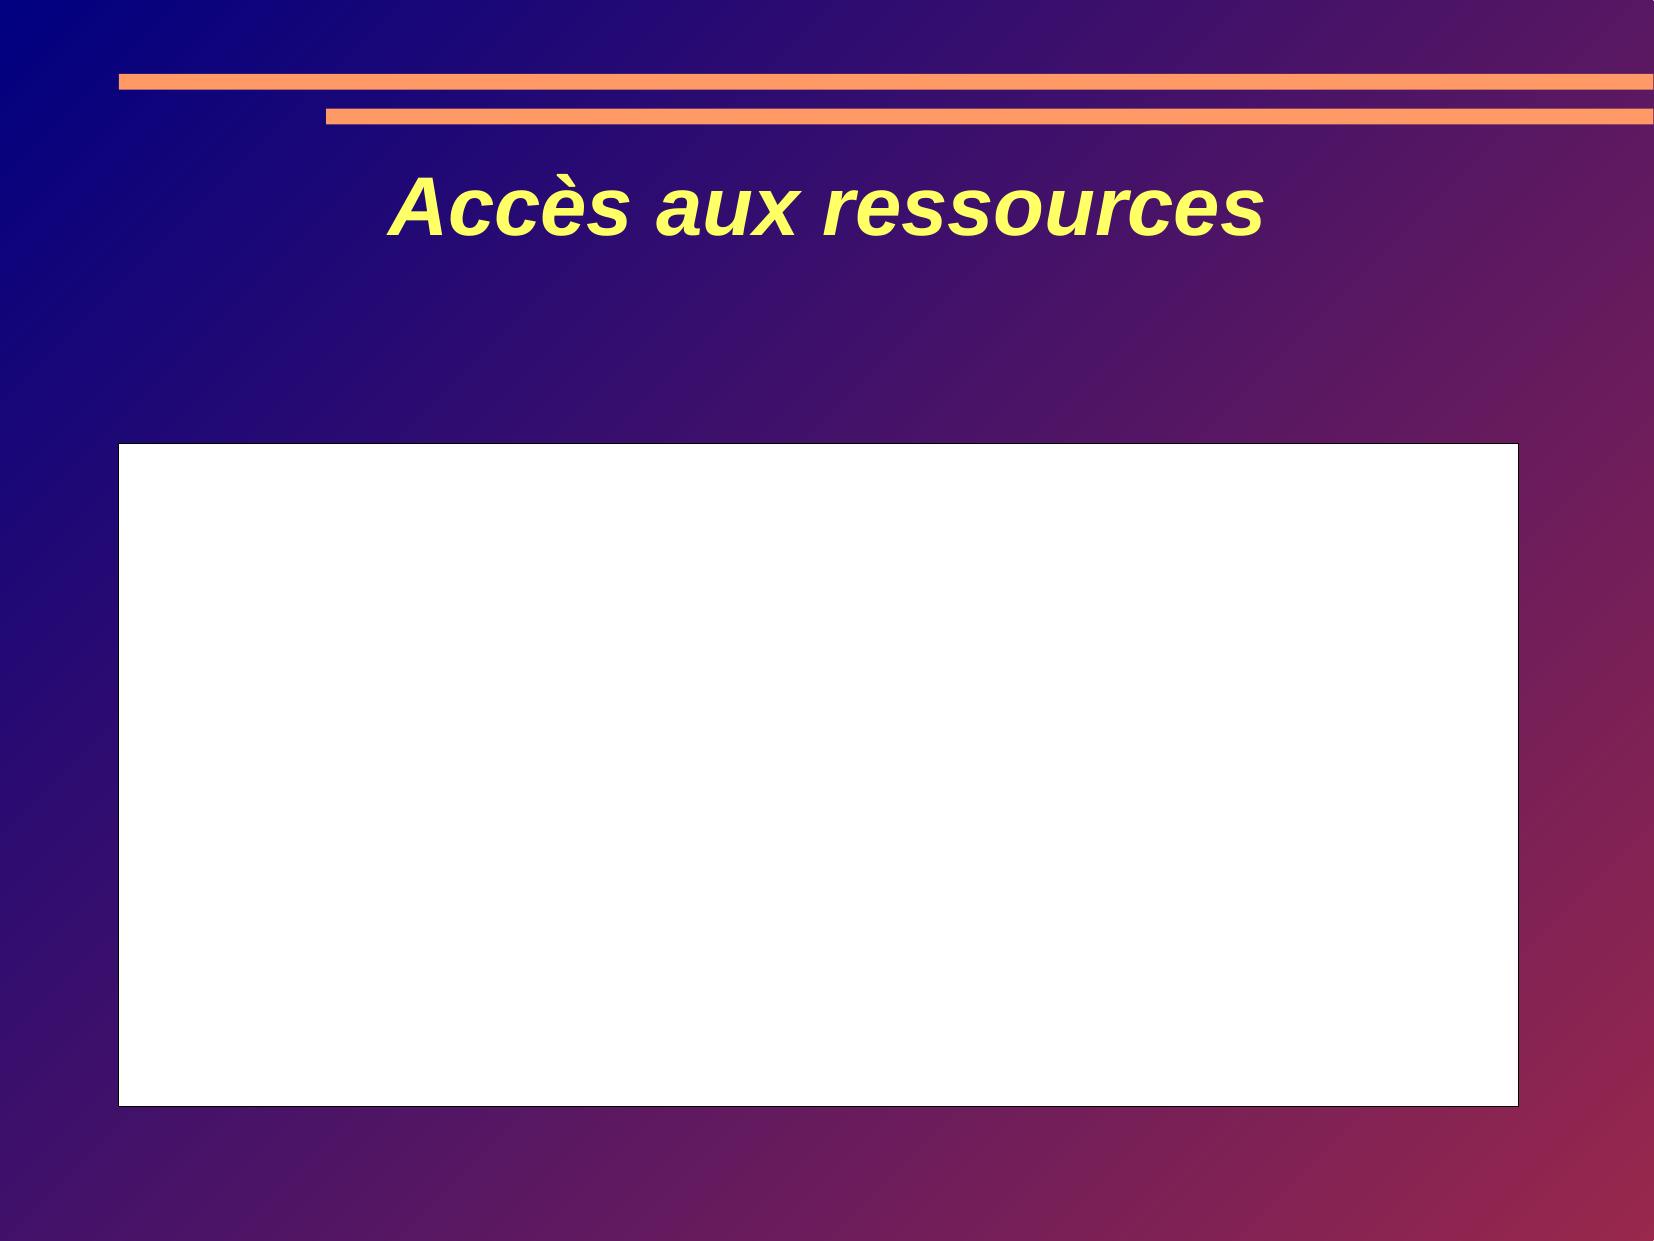

# Accès aux ressources
	// .NET FrameWork 1 :
	System.Resources.ResourceManager resources =
		new System.Resources.ResourceManager(typeof(CFormulaire));
	this.Text = resources.GetString("$this.Text");
	this.button1.Text = resources.GetString("button1.Text");
	this.button1. etc. pour chaque propriété.
	// Simplification en .NET FrameWork 2 :
	System.ComponentModel.ComponentResourceManager resources =
		new System.ComponentModel.ComponentResourceManager(
			typeof(CFormulaire));
	resources.ApplyResources(this, "$this");
	resources.ApplyResources(button1, "button1");